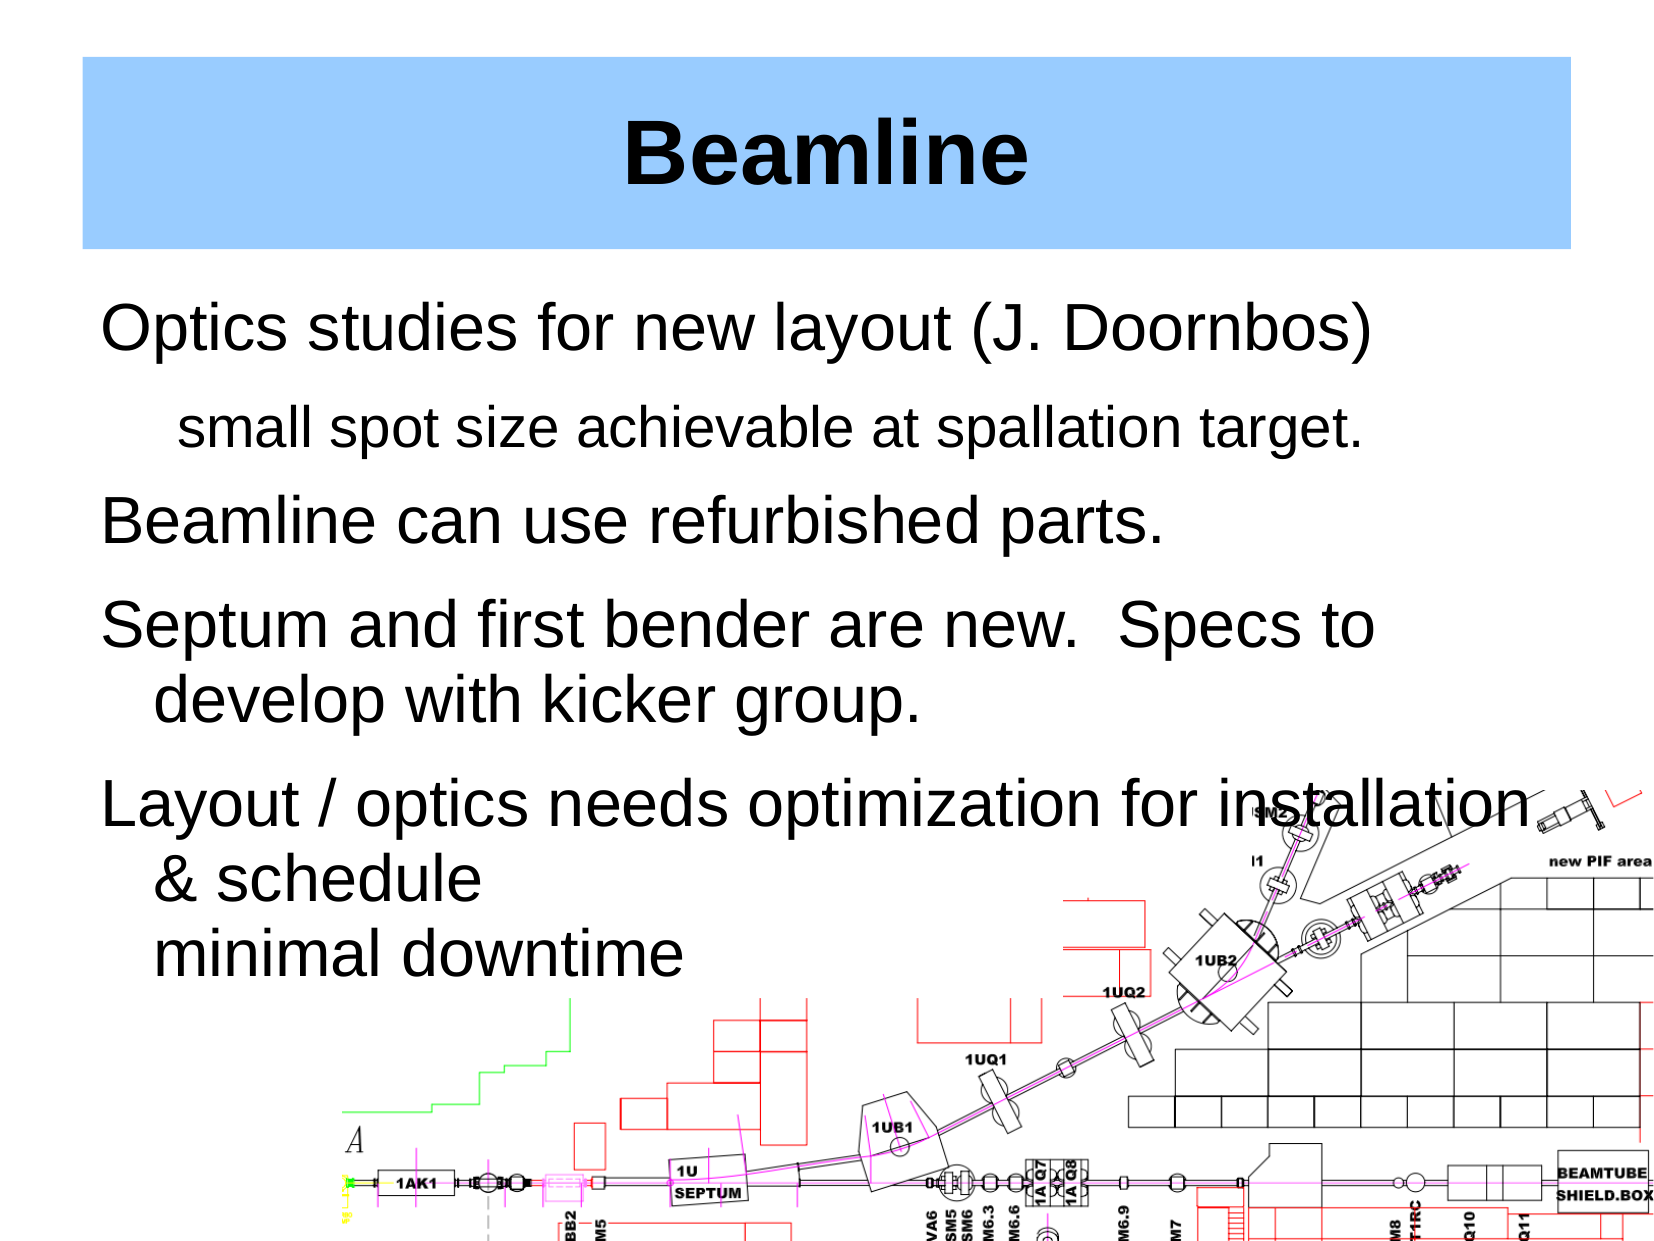

# Beamline
Optics studies for new layout (J. Doornbos)
small spot size achievable at spallation target.
Beamline can use refurbished parts.
Septum and first bender are new. Specs to develop with kicker group.
Layout / optics needs optimization for installation & schedule
minimal downtime